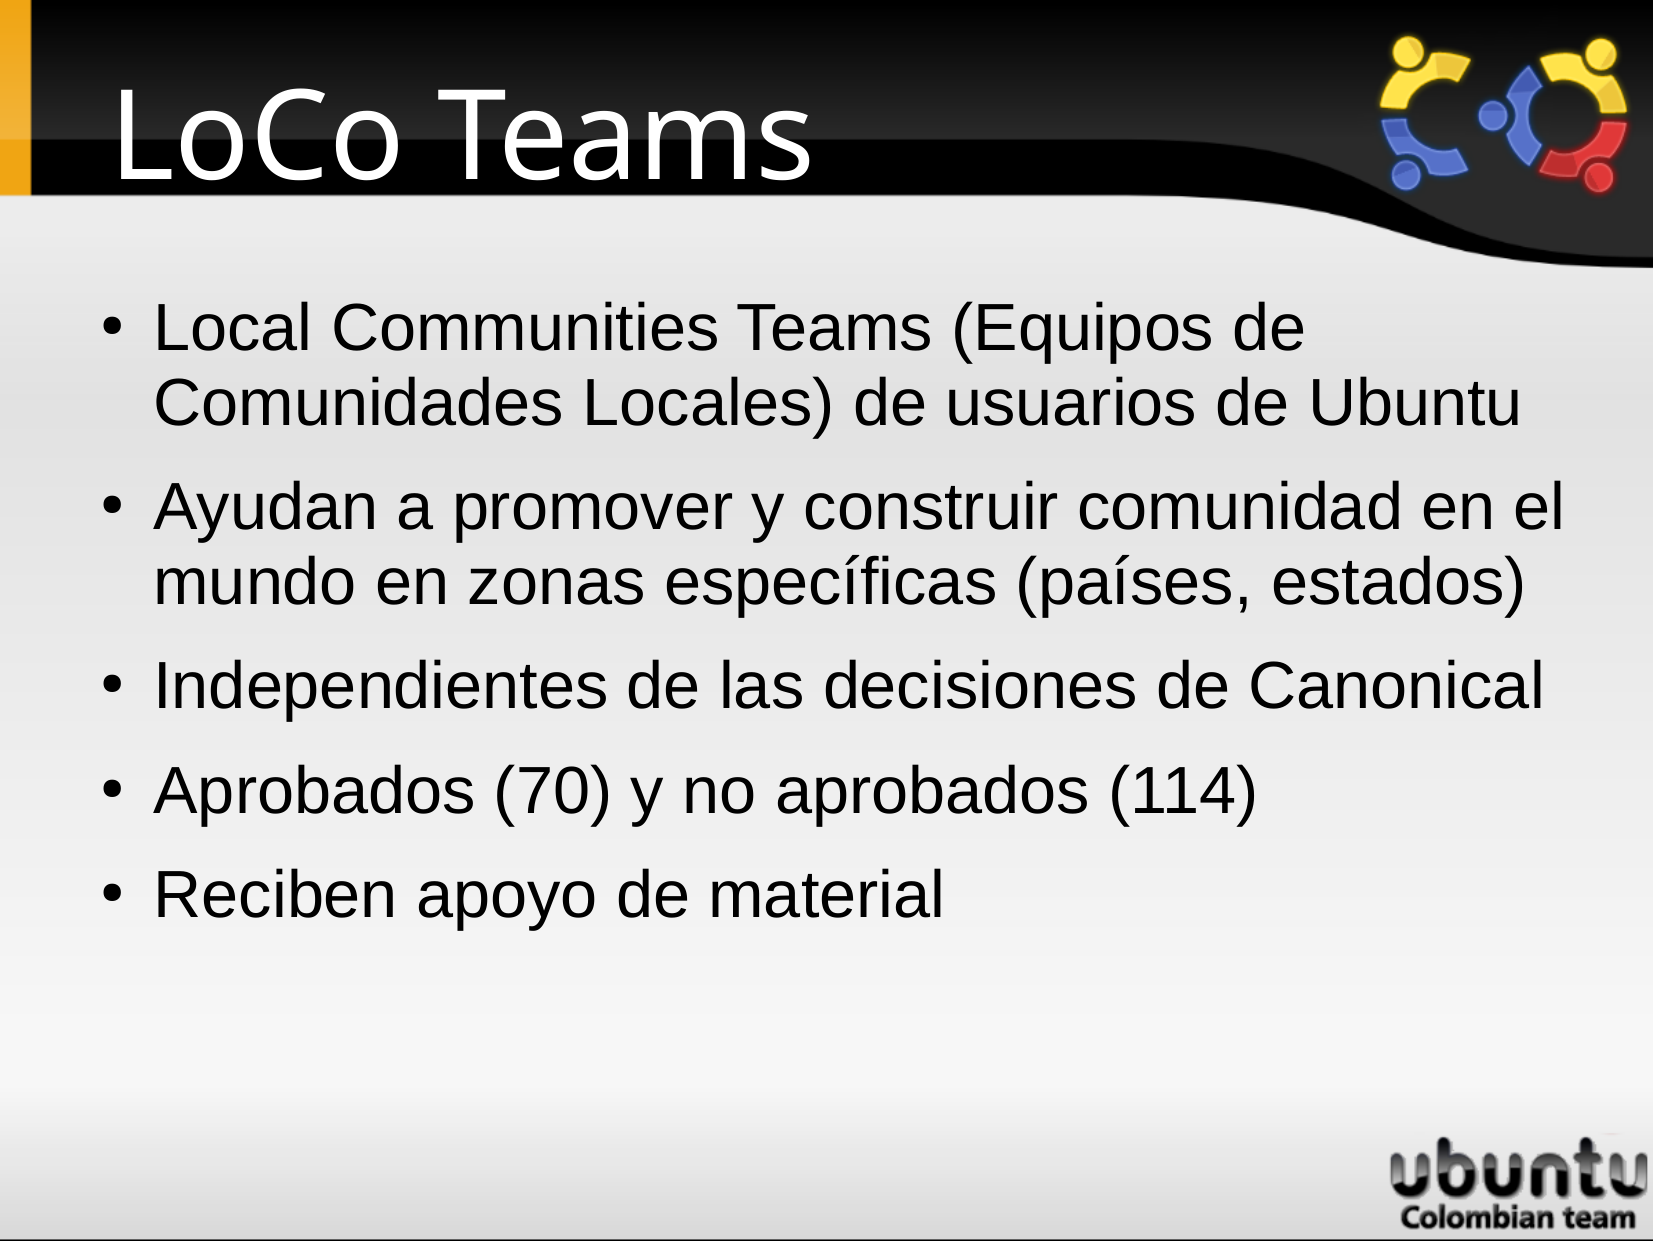

LoCo Teams
# Local Communities Teams (Equipos de Comunidades Locales) de usuarios de Ubuntu
Ayudan a promover y construir comunidad en el mundo en zonas específicas (países, estados)
Independientes de las decisiones de Canonical
Aprobados (70) y no aprobados (114)
Reciben apoyo de material